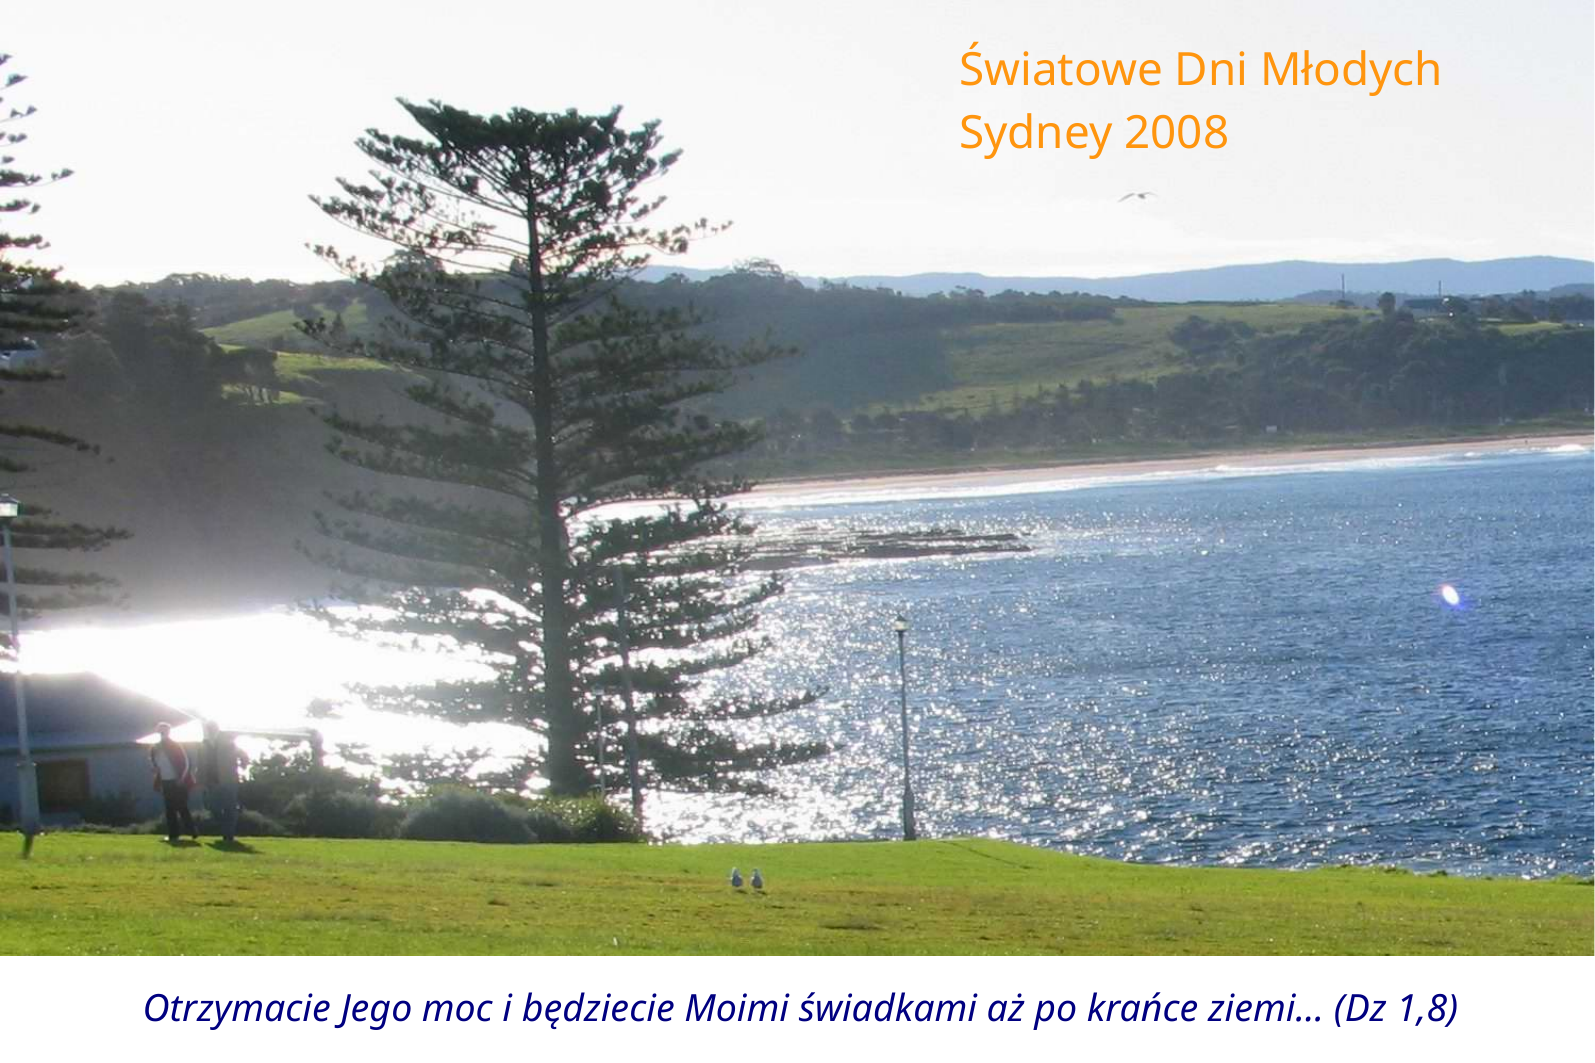

Światowe Dni Młodych Sydney 2008
Otrzymacie Jego moc i będziecie Moimi świadkami aż po krańce ziemi... (Dz 1,8)